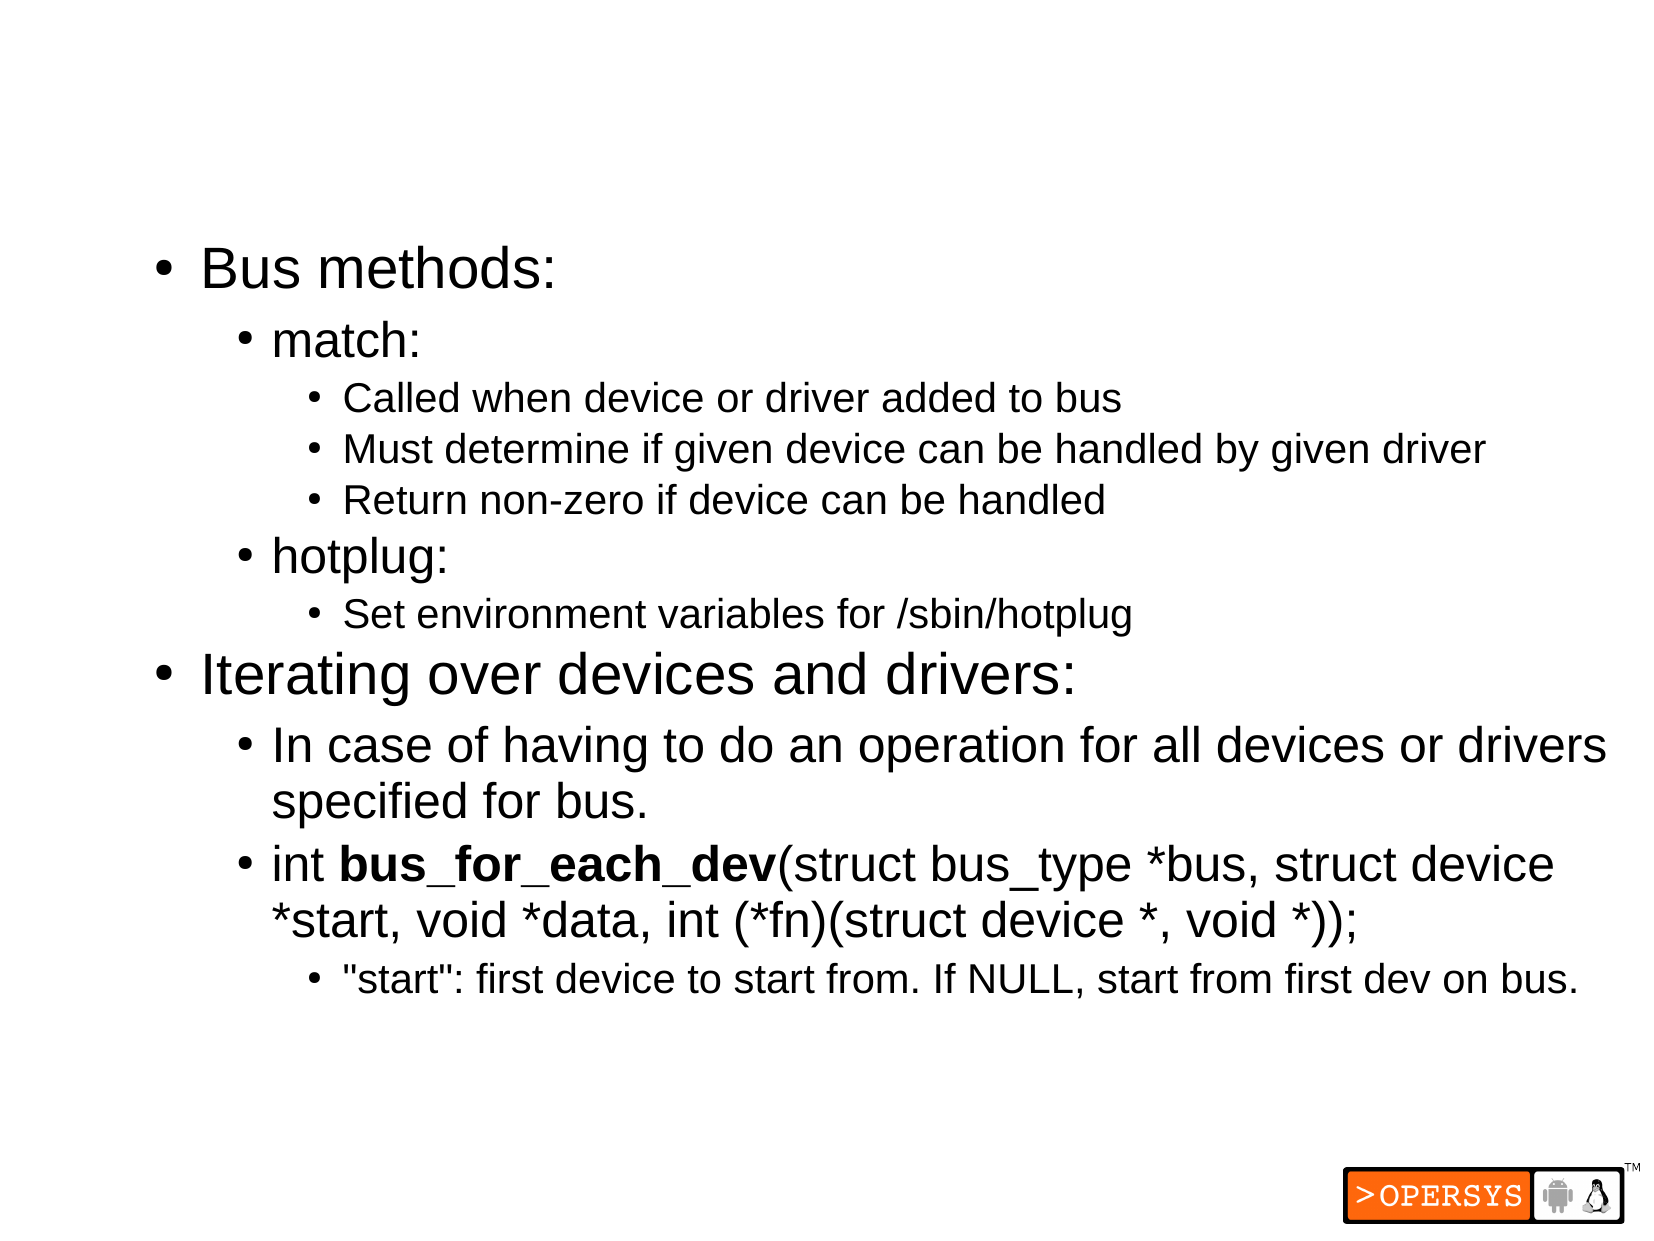

# Bus methods:
match:
Called when device or driver added to bus
Must determine if given device can be handled by given driver
Return non-zero if device can be handled
hotplug:
Set environment variables for /sbin/hotplug
Iterating over devices and drivers:
In case of having to do an operation for all devices or drivers specified for bus.
int bus_for_each_dev(struct bus_type *bus, struct device *start, void *data, int (*fn)(struct device *, void *));
"start": first device to start from. If NULL, start from first dev on bus.